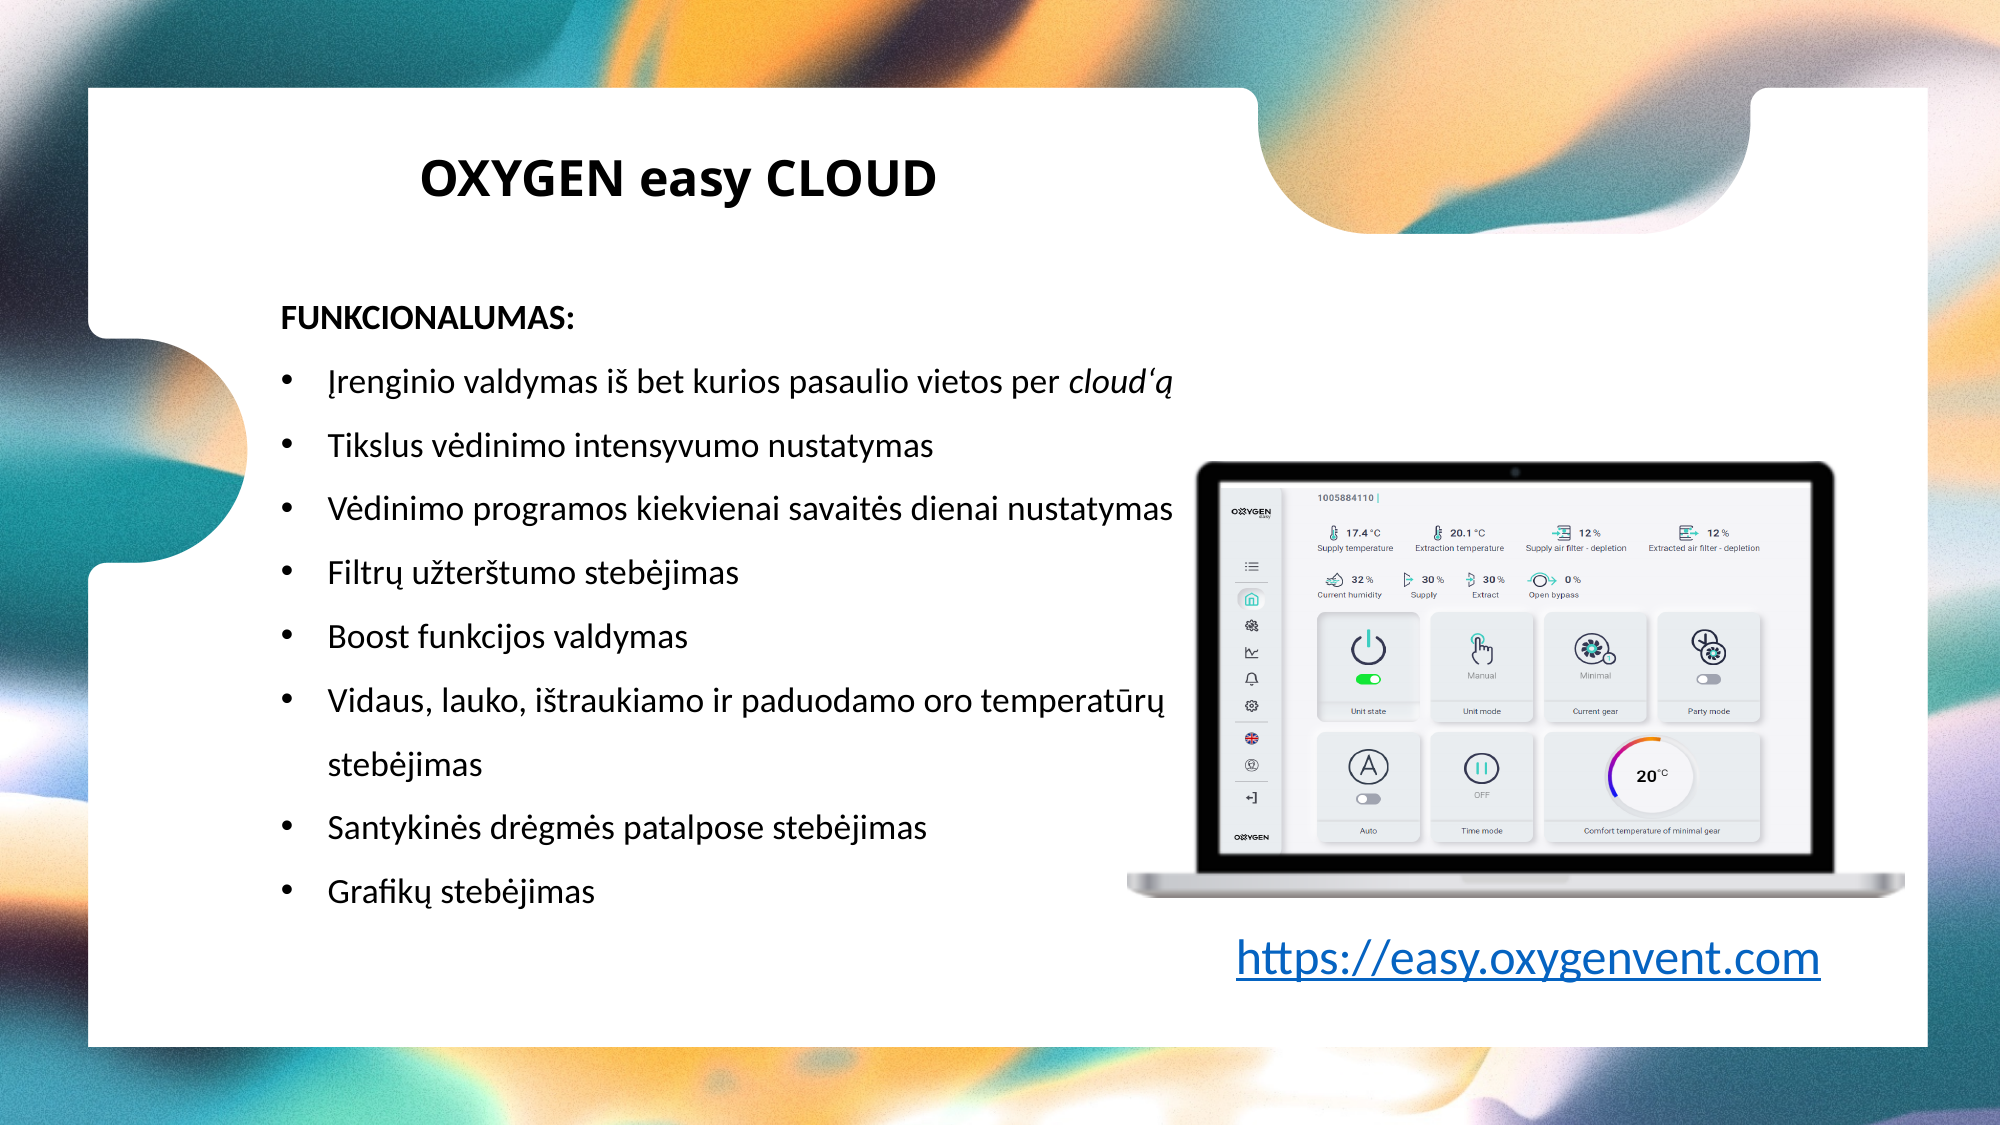

OXYGEN easy CLOUD
FUNKCIONALUMAS:
Įrenginio valdymas iš bet kurios pasaulio vietos per cloud‘ą
Tikslus vėdinimo intensyvumo nustatymas
Vėdinimo programos kiekvienai savaitės dienai nustatymas
Filtrų užterštumo stebėjimas
Boost funkcijos valdymas
Vidaus, lauko, ištraukiamo ir paduodamo oro temperatūrų stebėjimas
Santykinės drėgmės patalpose stebėjimas
Grafikų stebėjimas
https://easy.oxygenvent.com